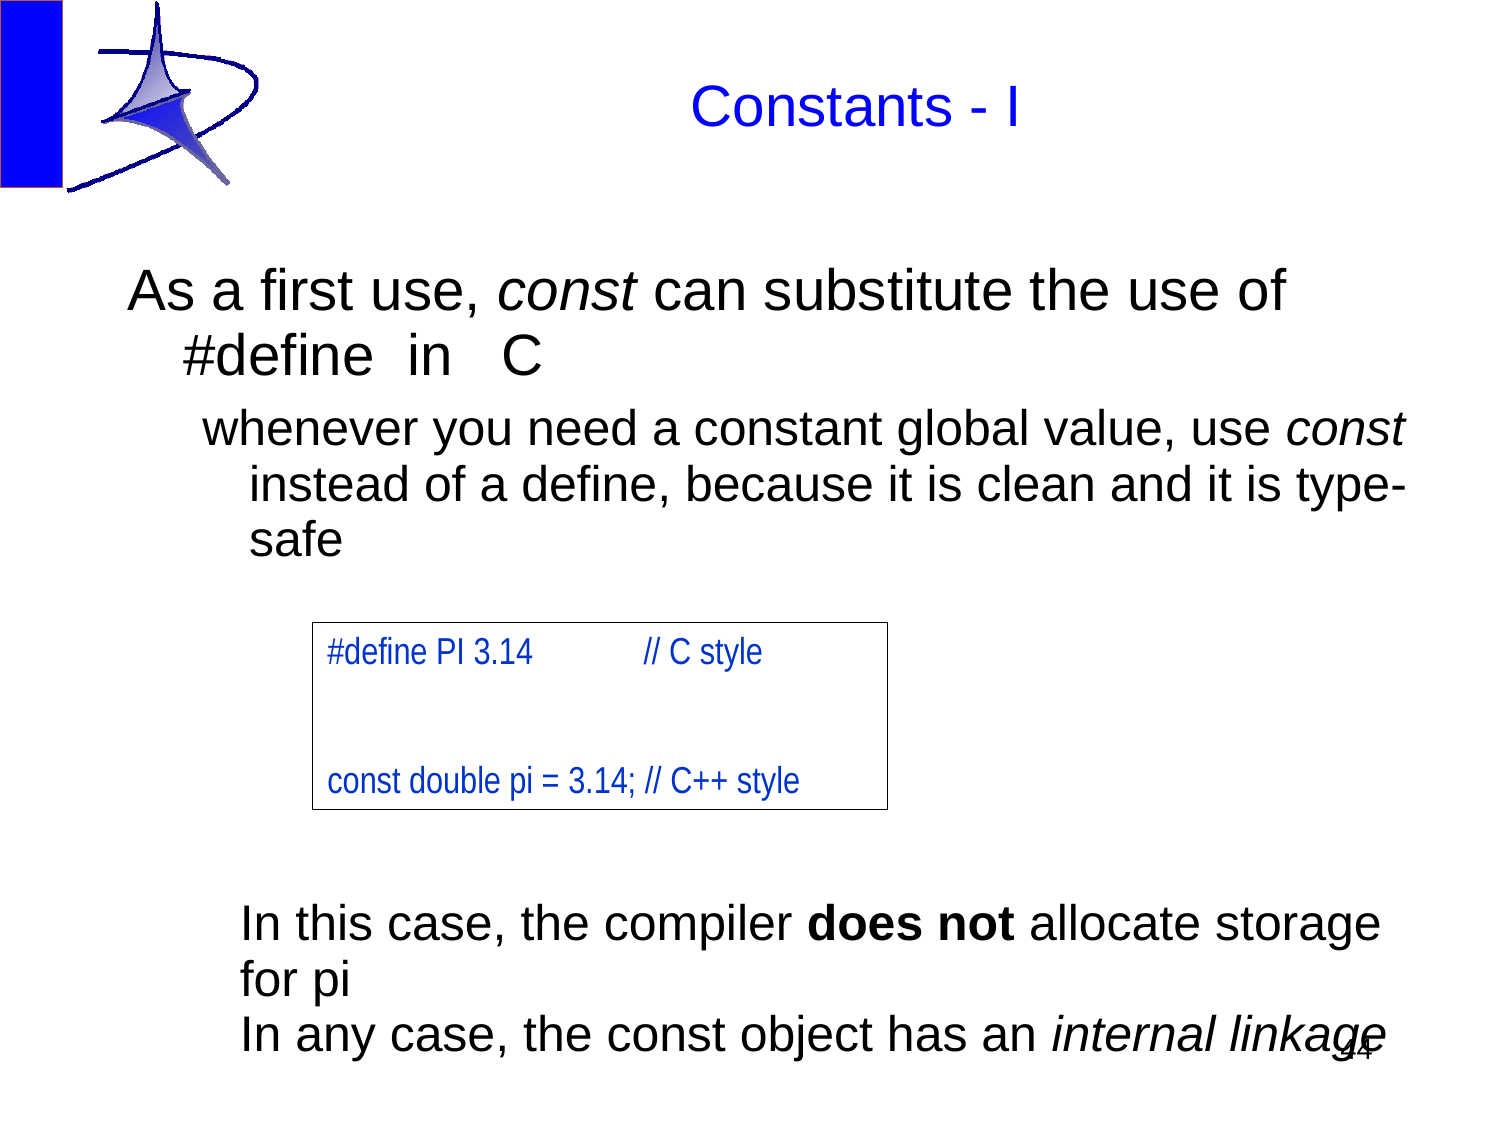

# Constants - I
As a first use, const can substitute the use of #define in C
whenever you need a constant global value, use const instead of a define, because it is clean and it is type-safe
#define PI 3.14 // C style
const double pi = 3.14; // C++ style
In this case, the compiler does not allocate storage for pi
In any case, the const object has an internal linkage
44